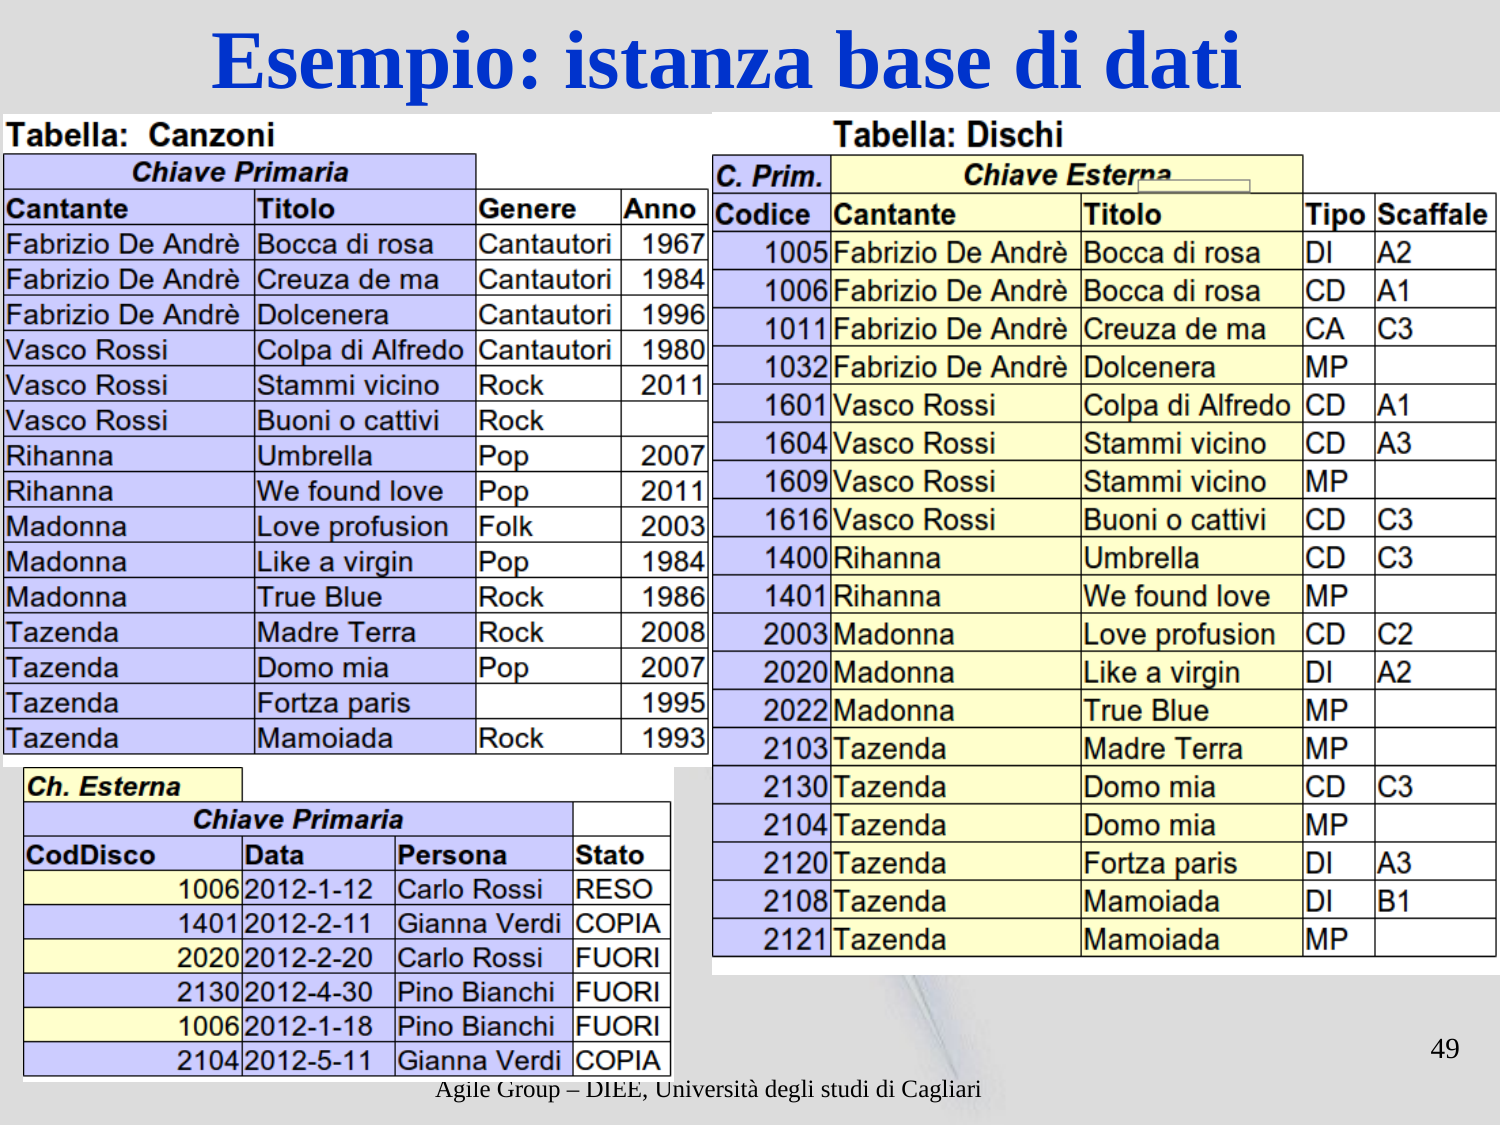

# Esempio: istanza base di dati
49